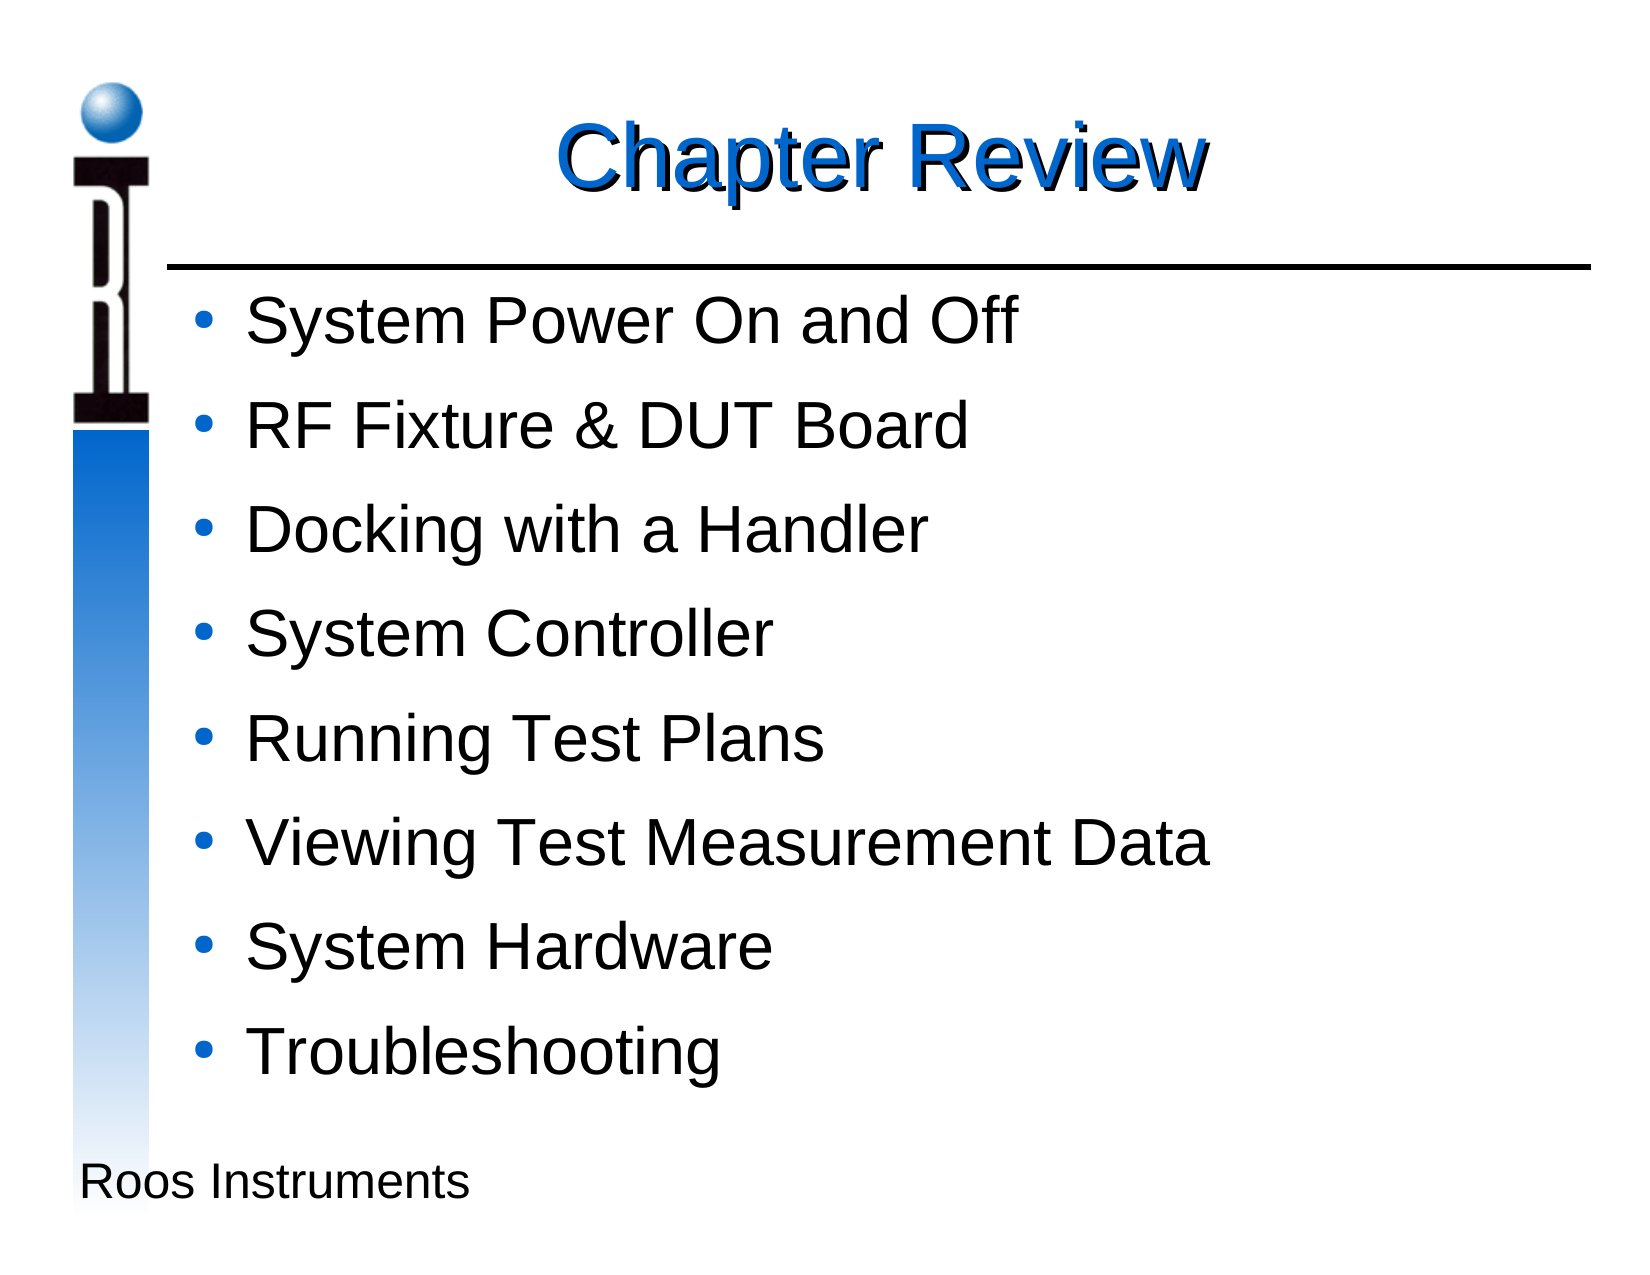

# Chapter Review
System Power On and Off
RF Fixture & DUT Board
Docking with a Handler
System Controller
Running Test Plans
Viewing Test Measurement Data
System Hardware
Troubleshooting